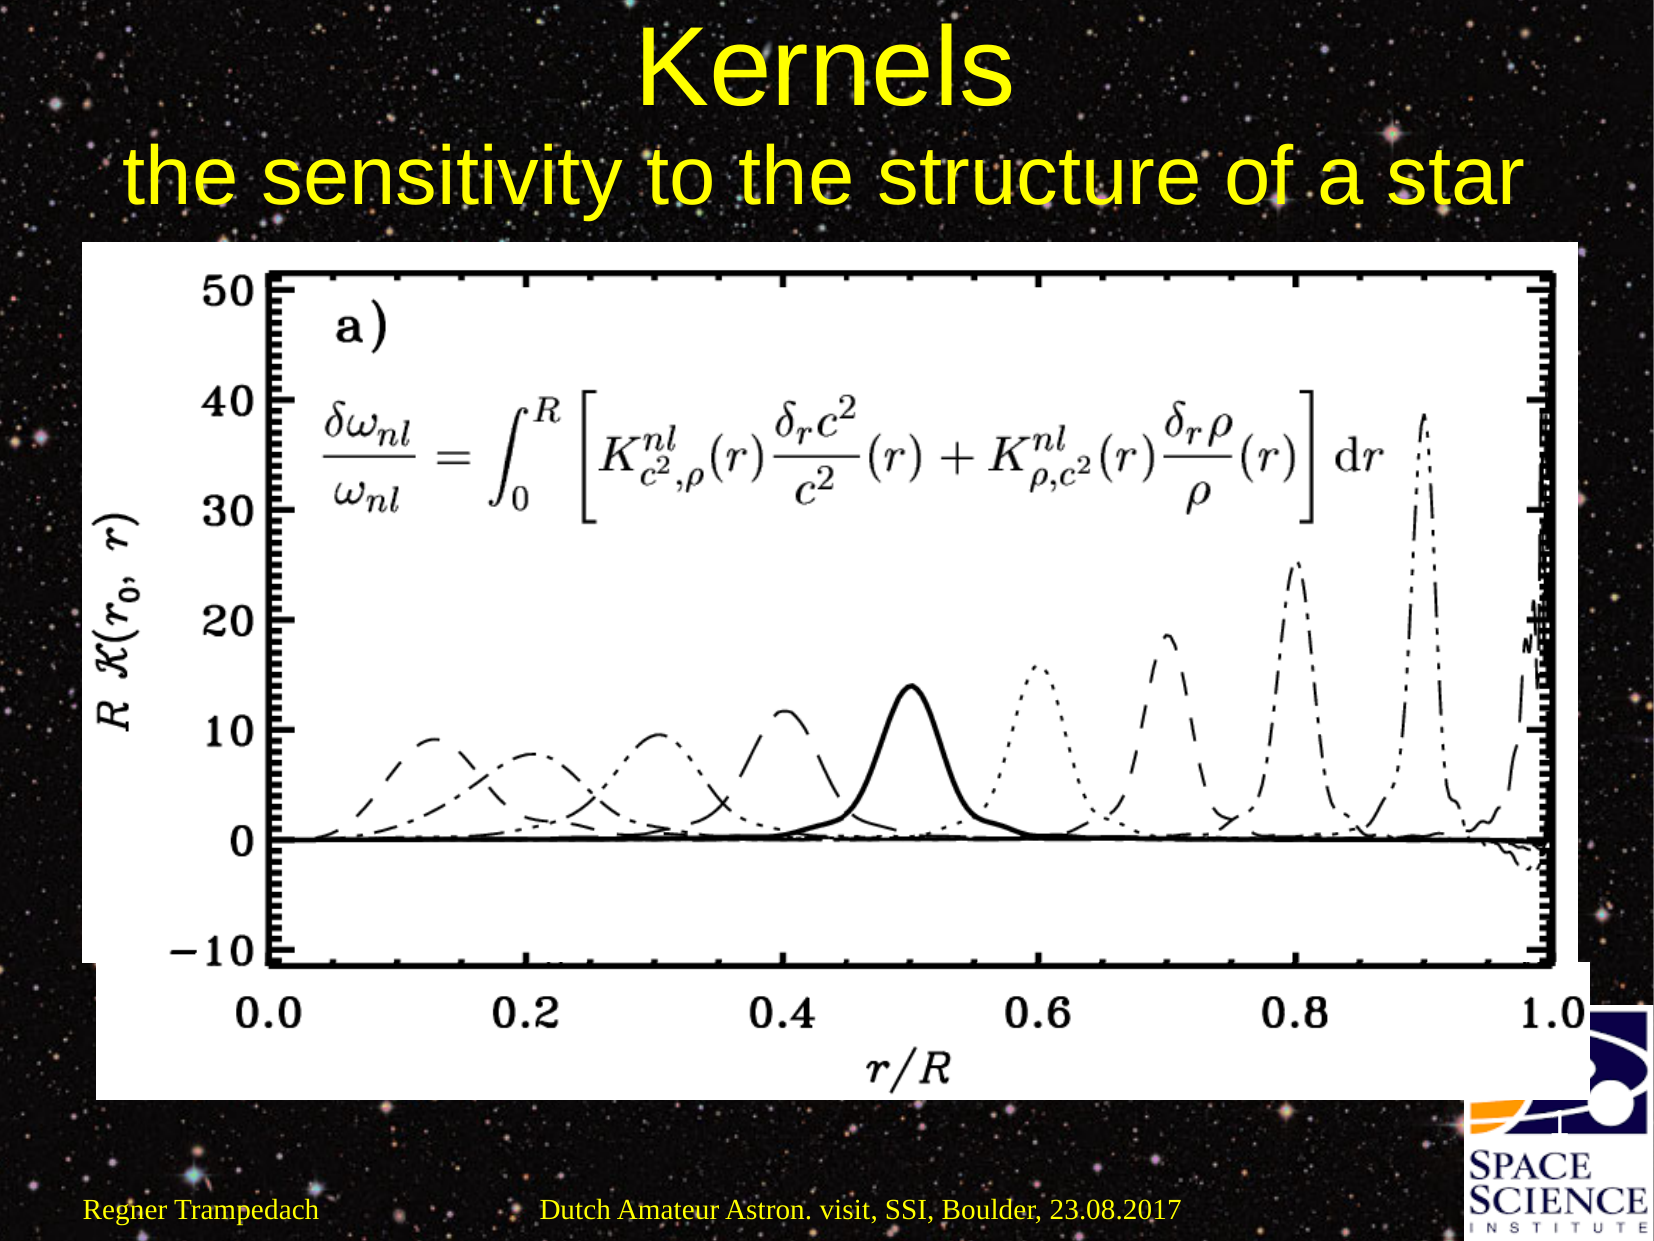

# Kernels the sensitivity to the structure of a star